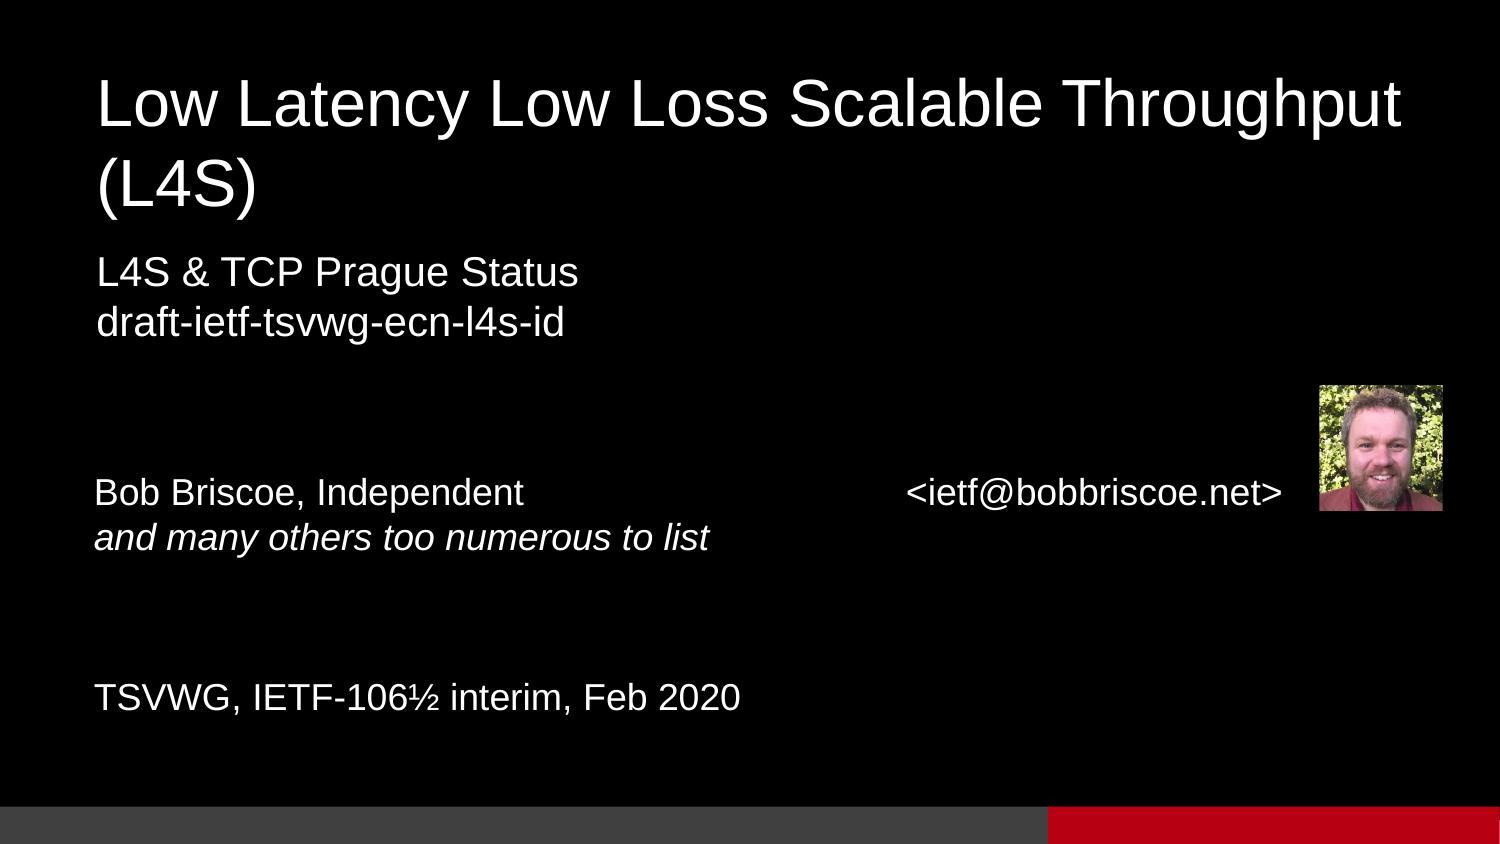

Low Latency Low Loss Scalable Throughput (L4S)
L4S & TCP Prague Status
draft-ietf-tsvwg-ecn-l4s-id
Bob Briscoe, Independent				 		<ietf@bobbriscoe.net>
and many others too numerous to list
TSVWG, IETF-106½ interim, Feb 2020